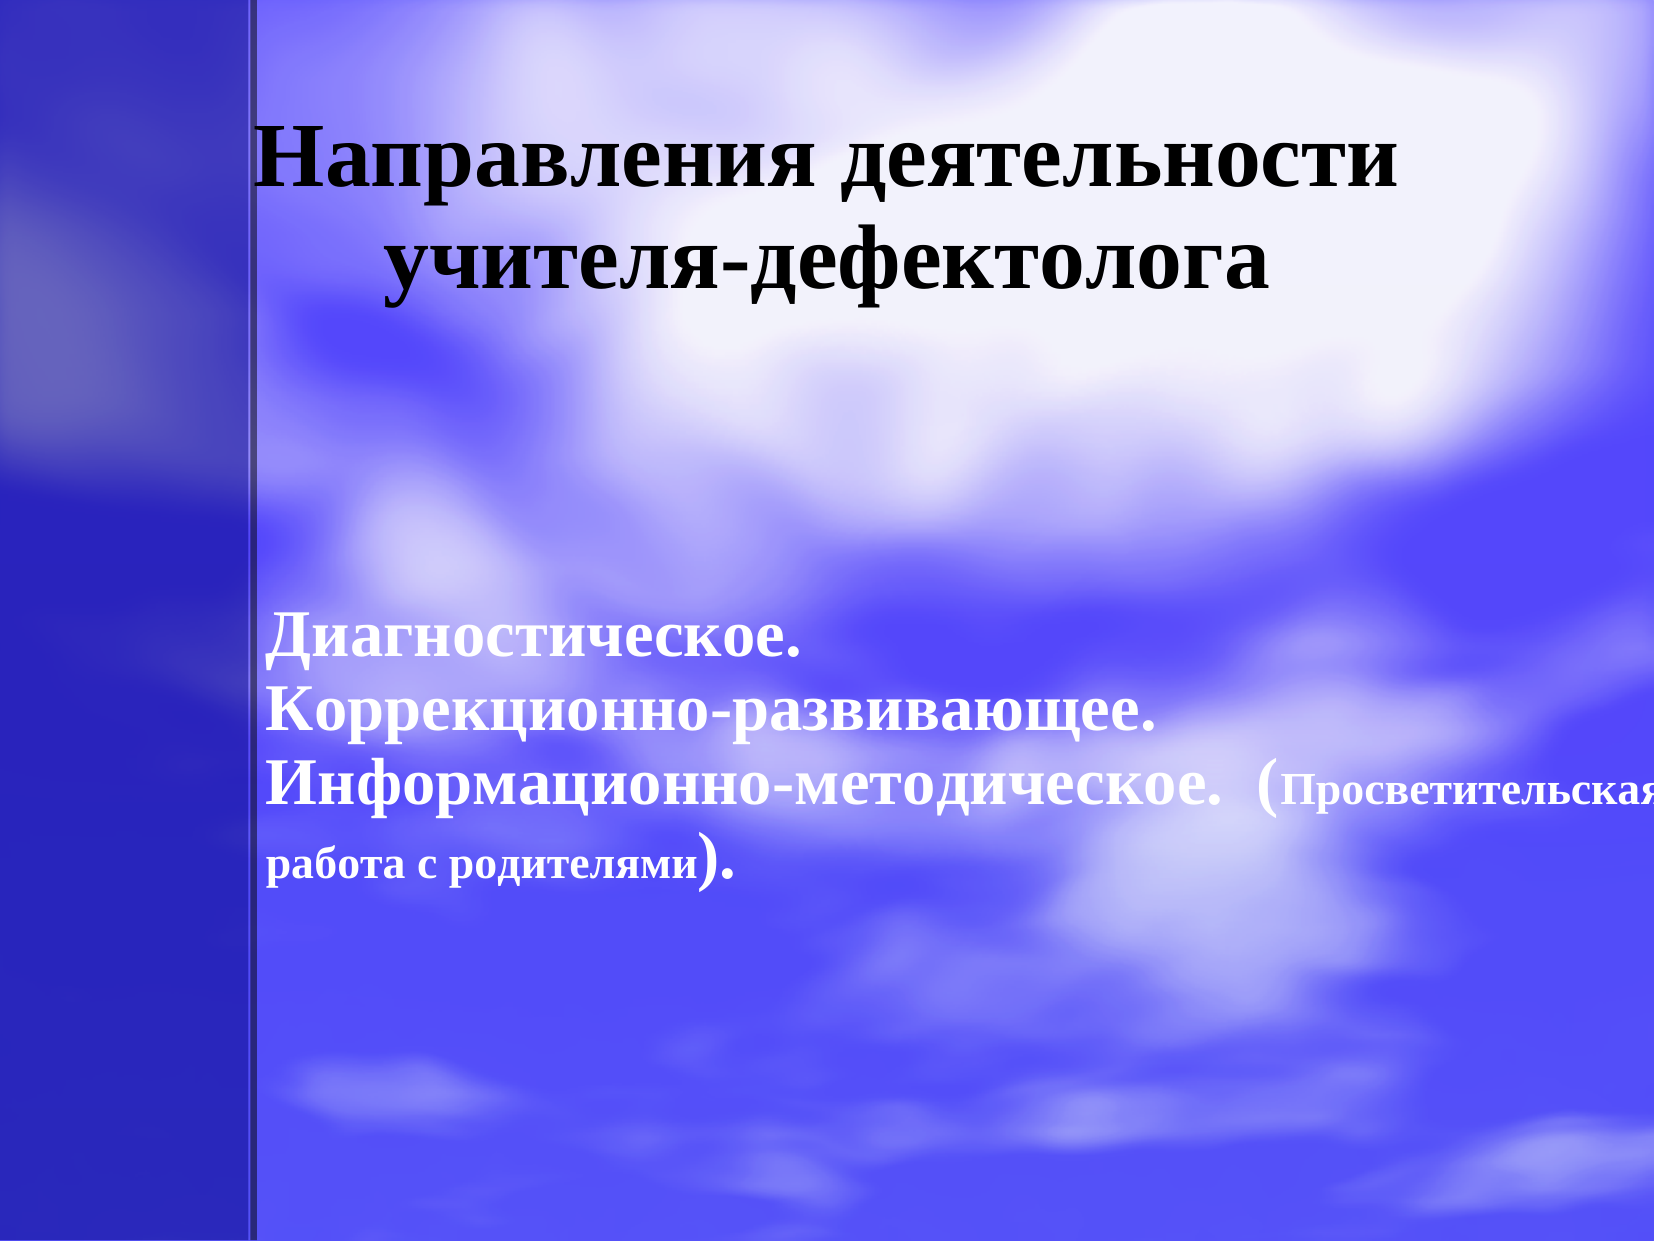

# Направления деятельности учителя-дефектолога
Диагностическое.
Коррекционно-развивающее.
Информационно-методическое. (Просветительская работа с родителями).